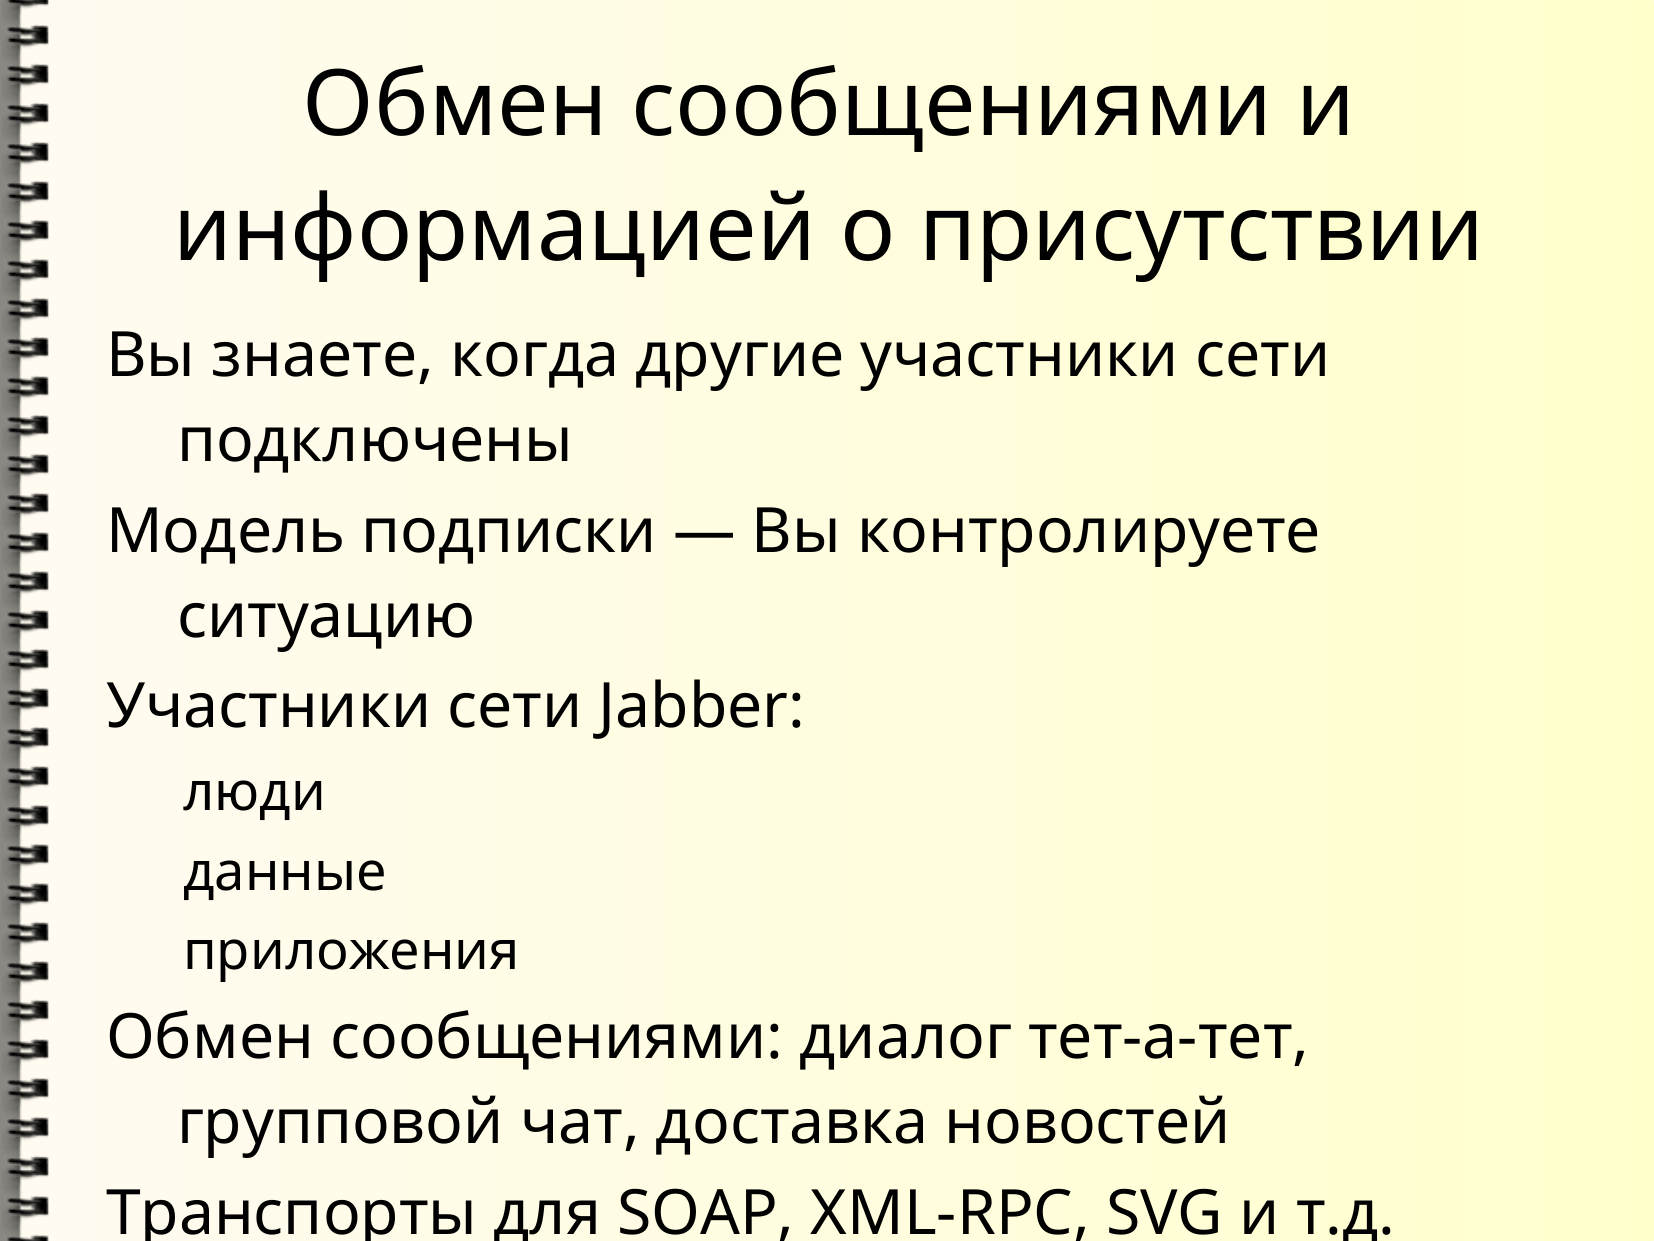

# Обмен сообщениями и информацией о присутствии
Вы знаете, когда другие участники сети подключены
Модель подписки — Вы контролируете ситуацию
Участники сети Jabber:
люди
данные
приложения
Обмен сообщениями: диалог тет-а-тет, групповой чат, доставка новостей
Транспорты для SOAP, XML-RPC, SVG и т.д.